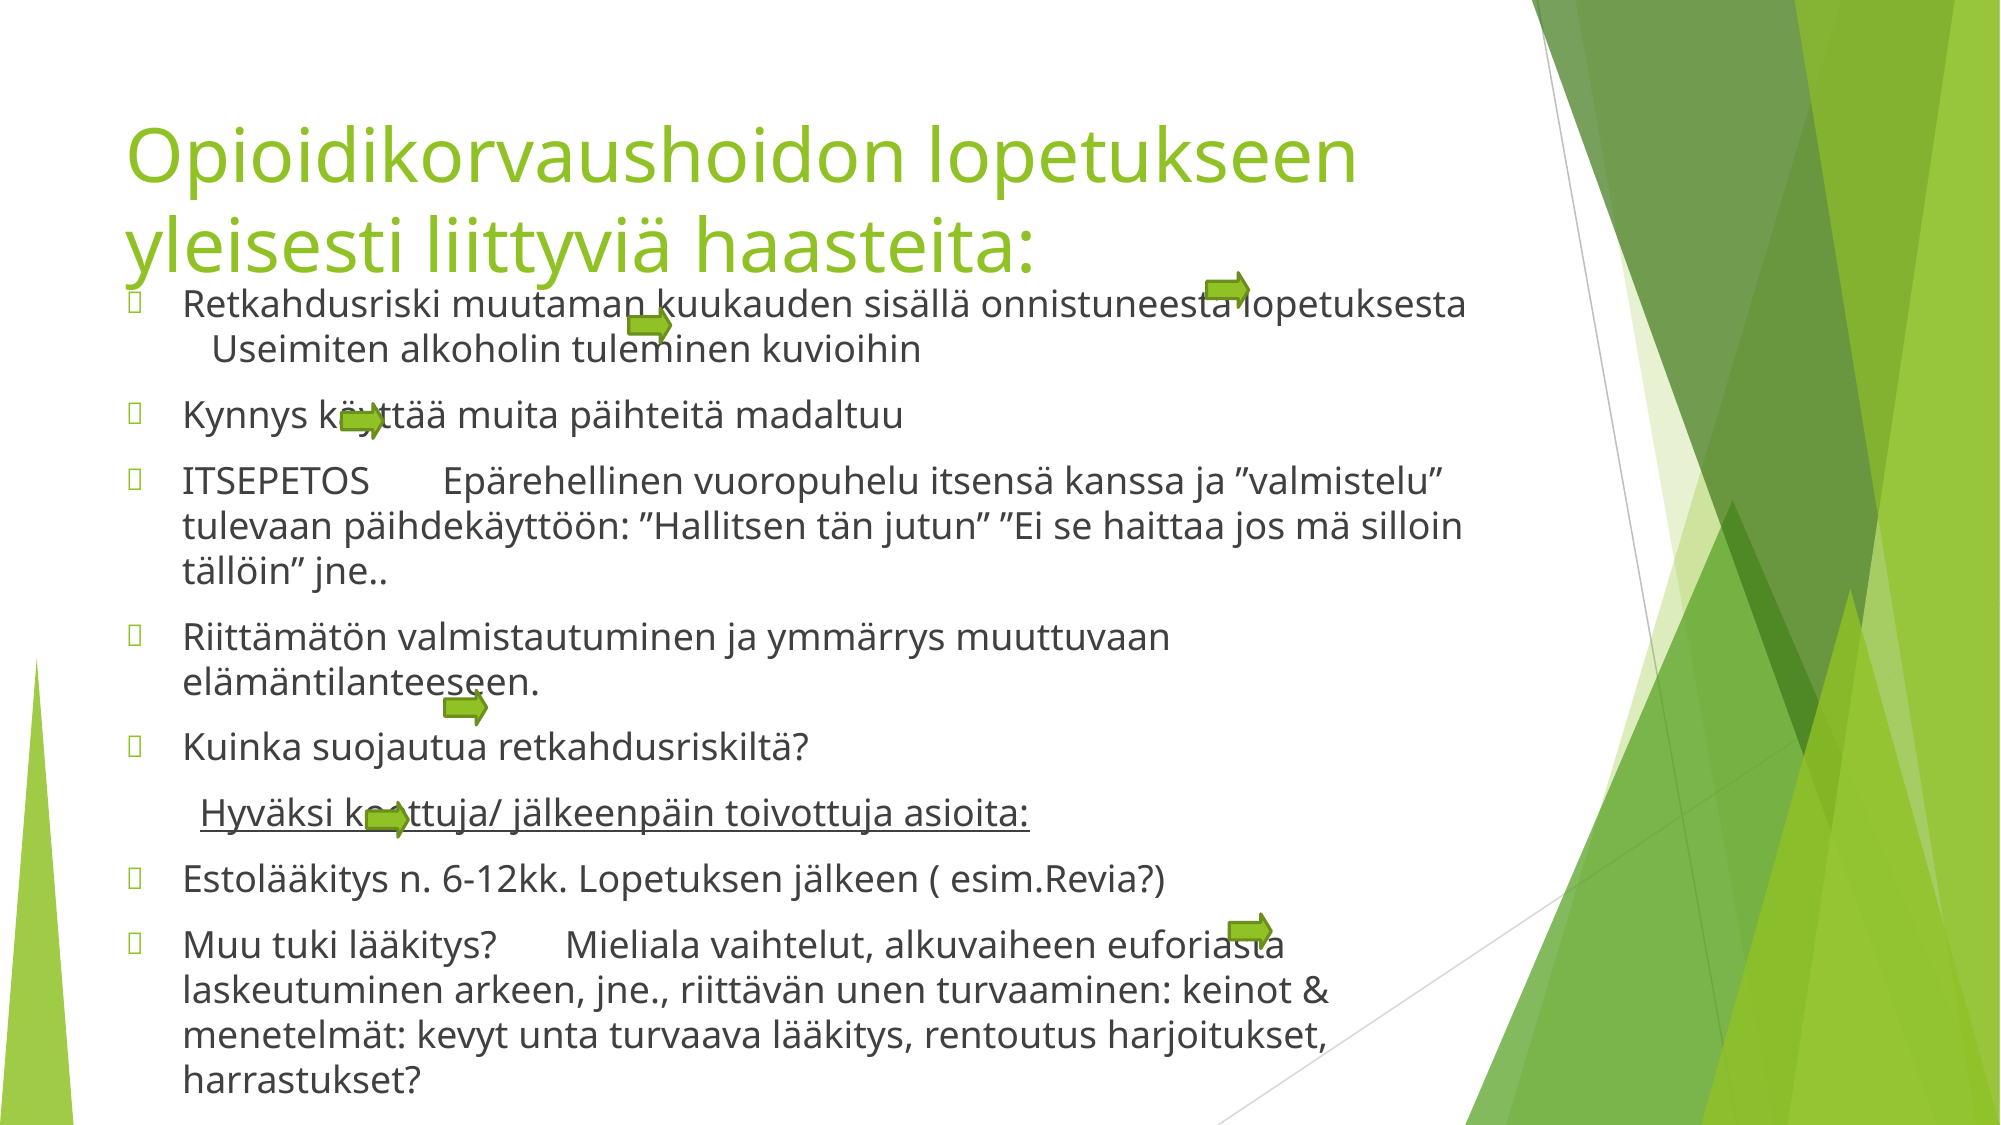

# Opioidikorvaushoidon lopetukseen yleisesti liittyviä haasteita:
Retkahdusriski muutaman kuukauden sisällä onnistuneesta lopetuksesta Useimiten alkoholin tuleminen kuvioihin
Kynnys käyttää muita päihteitä madaltuu
ITSEPETOS	 Epärehellinen vuoropuhelu itsensä kanssa ja ”valmistelu” tulevaan päihdekäyttöön: ”Hallitsen tän jutun” ”Ei se haittaa jos mä silloin tällöin” jne..
Riittämätön valmistautuminen ja ymmärrys muuttuvaan elämäntilanteeseen.
Kuinka suojautua retkahdusriskiltä?
	Hyväksi koettuja/ jälkeenpäin toivottuja asioita:
Estolääkitys n. 6-12kk. Lopetuksen jälkeen ( esim.Revia?)
Muu tuki lääkitys? Mieliala vaihtelut, alkuvaiheen euforiasta laskeutuminen arkeen, jne., riittävän unen turvaaminen: keinot & menetelmät: kevyt unta turvaava lääkitys, rentoutus harjoitukset, harrastukset?
Riittävä tuki	Ammatillinen keskusteluapu/valmennus porrastetusti keventäen, riittävä etukäteis suunnittelu ( myös retkahdusten varalle!), vertaisryhmät, päihdeseulat potilaan tueksi ja ns.”Keskustelun avaajaksi” tarvittaessa
Valmis suunnitelma jos retkahdus tapahtuu & riittävän NOPEAT tukitoimet nopea paikka katkolla tai retkahdusvaara tunnistettaessa tiivistetty tuki/ intervalli-jakso.